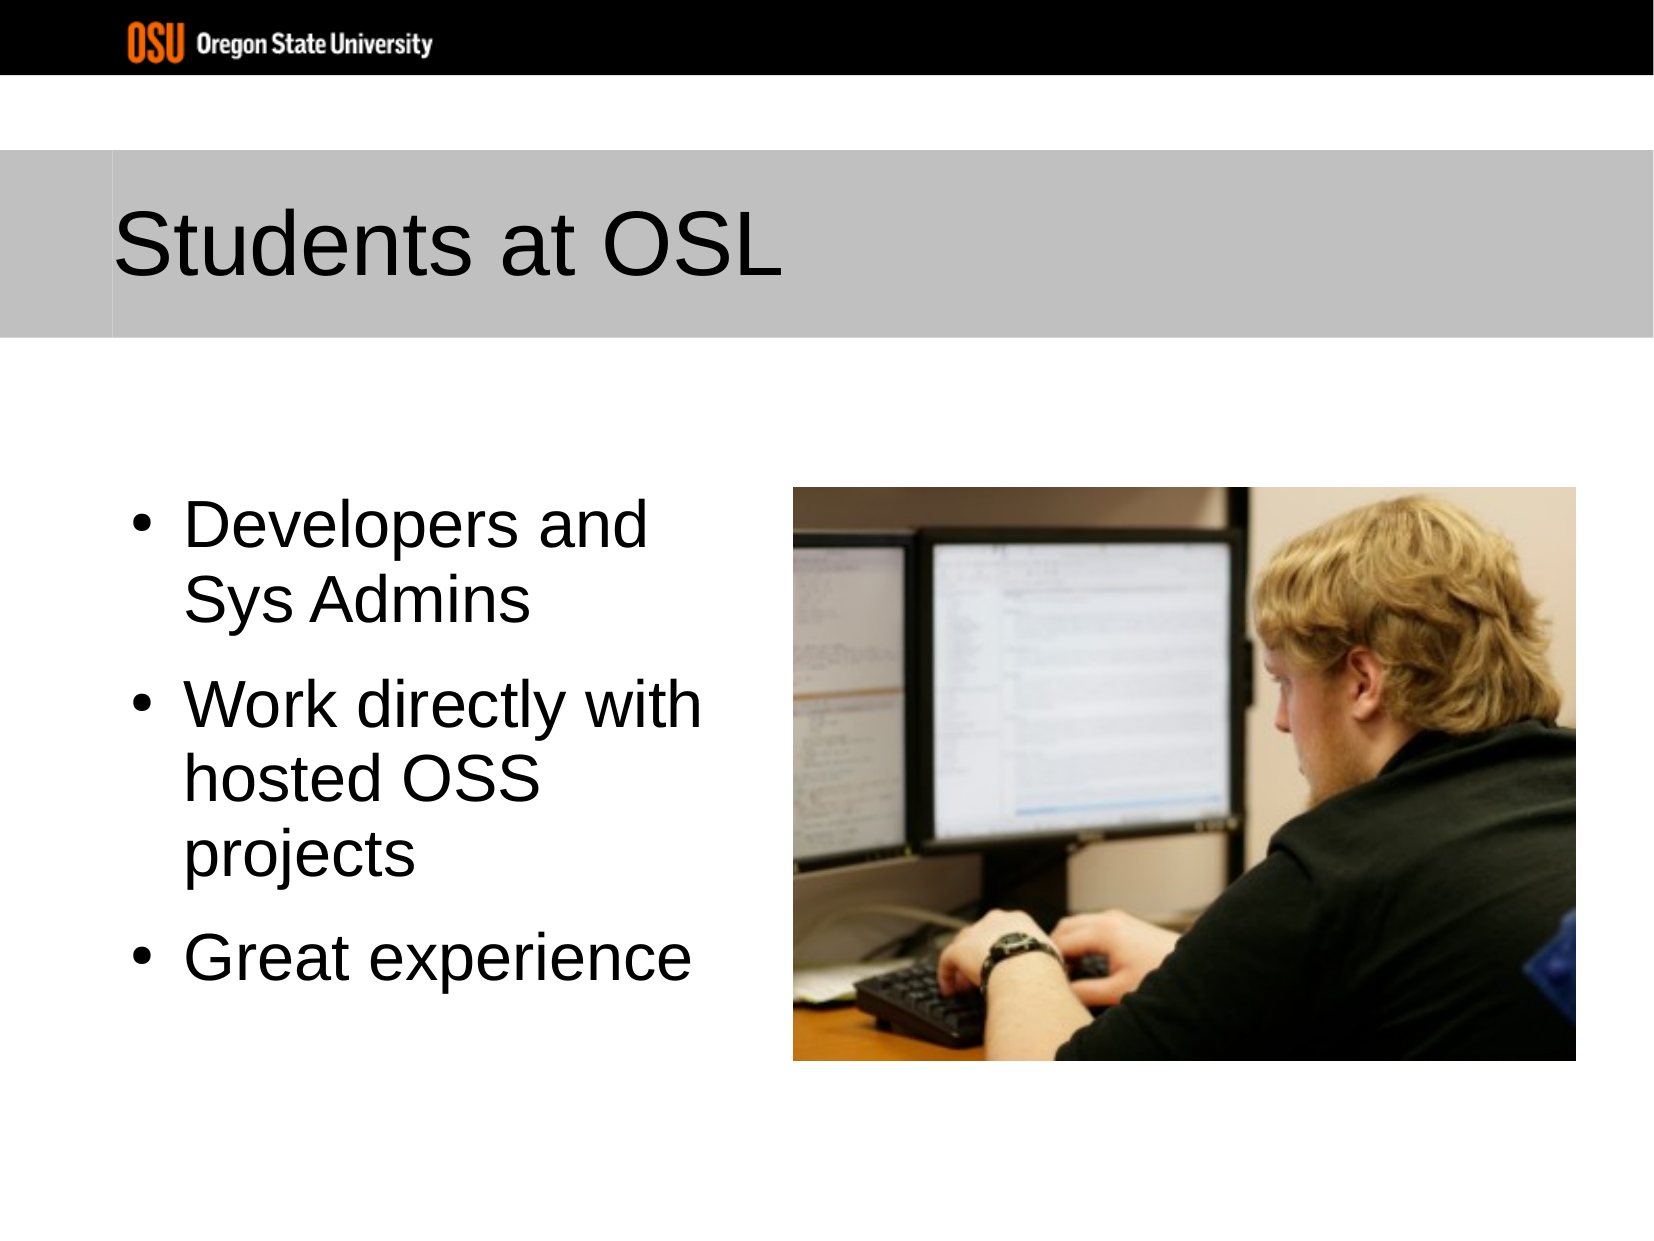

# Students at OSL
Developers and Sys Admins
Work directly with hosted OSS projects
Great experience